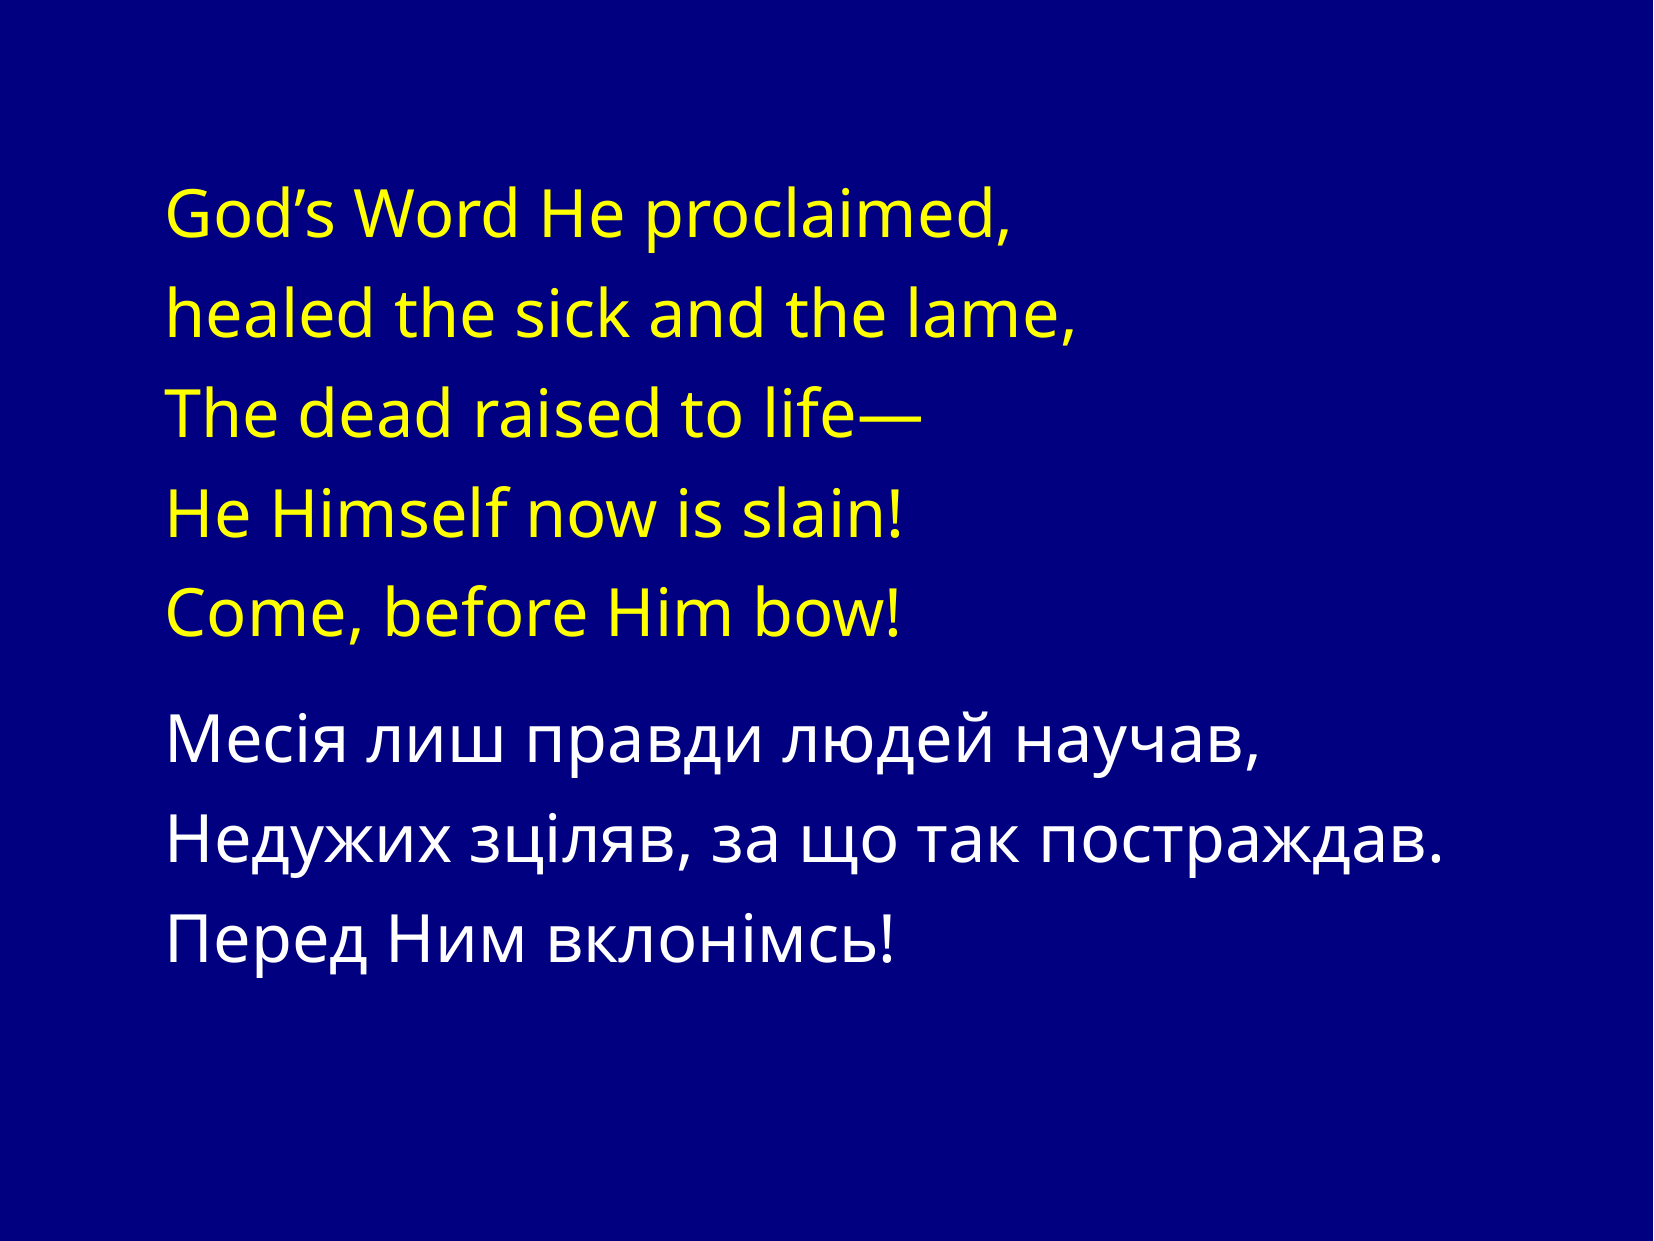

God’s Word He proclaimed,
	healed the sick and the lame,
	The dead raised to life—
	He Himself now is slain!
	Come, before Him bow!
	Месія лиш правди людей научав,
	Недужих зціляв, за що так постраждав.
	Перед Ним вклонімсь!